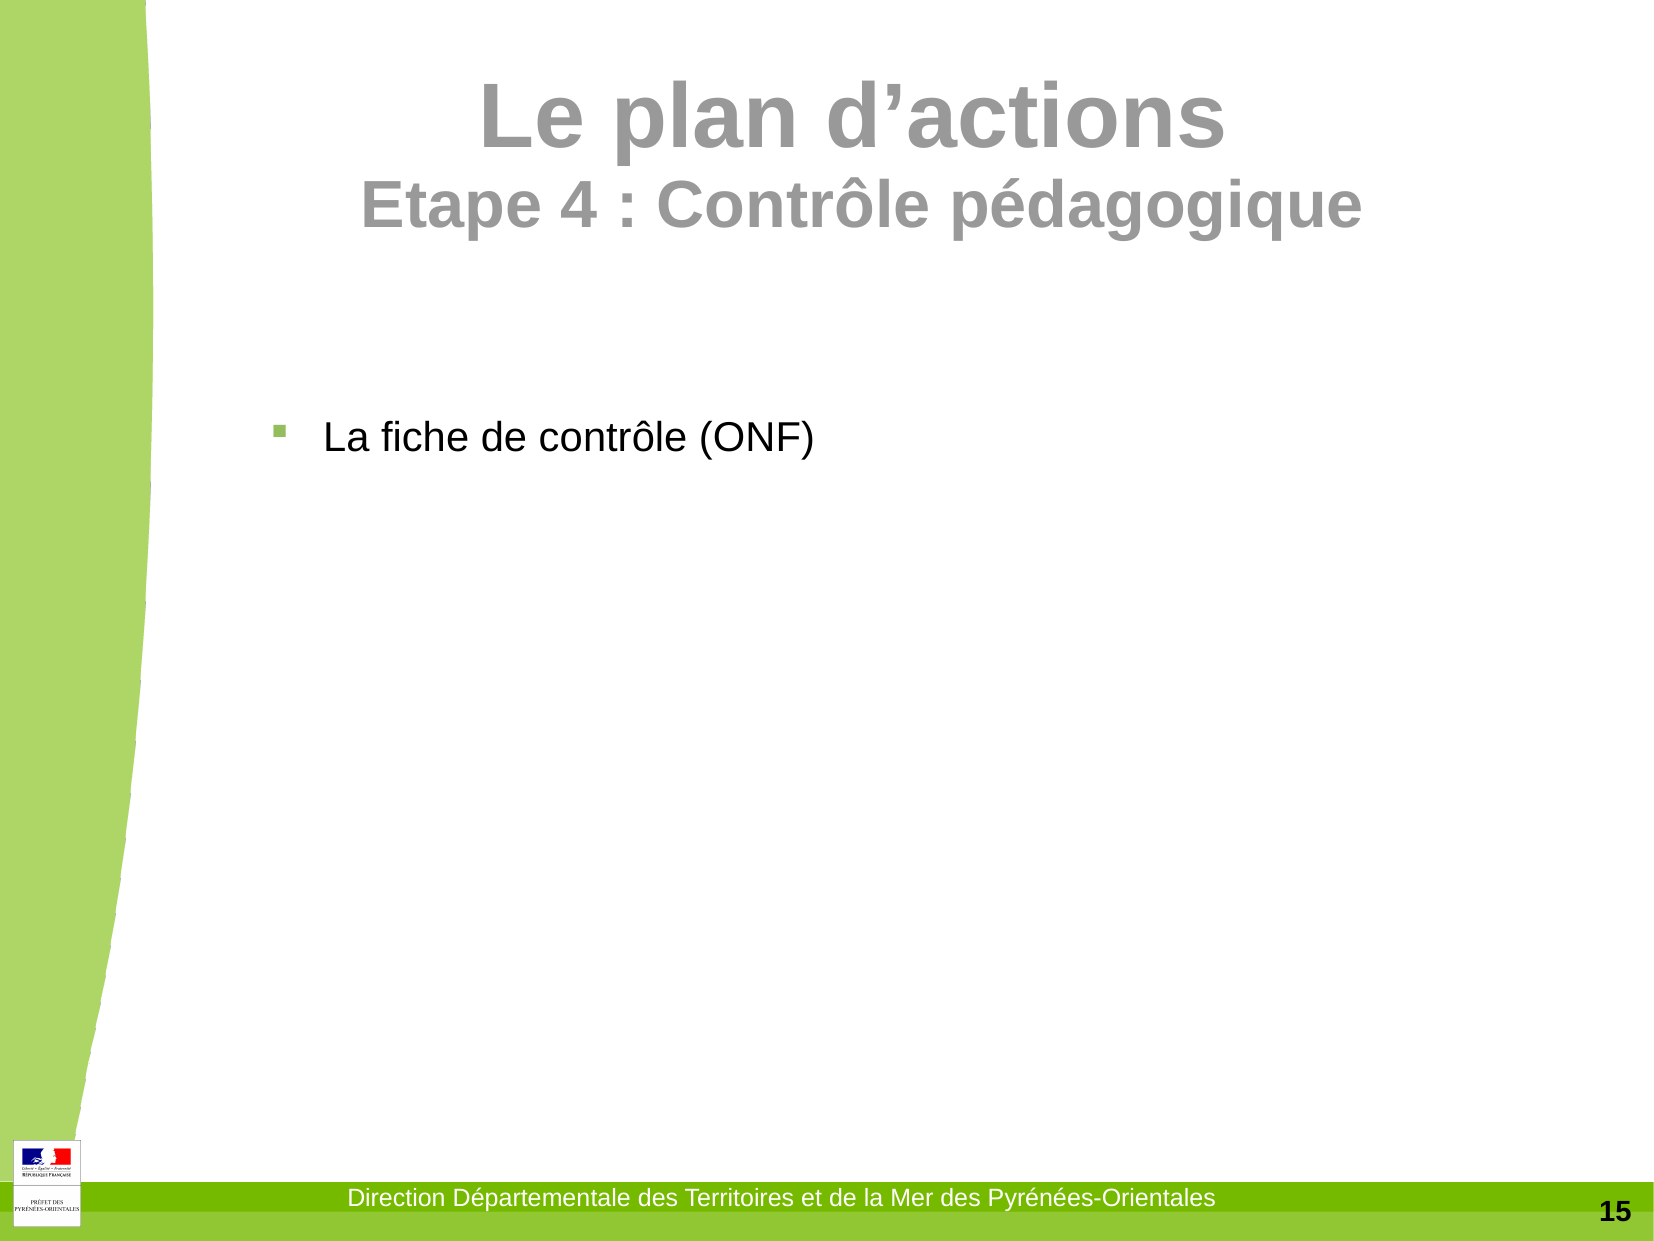

# Le plan d’actions Etape 4 : Contrôle pédagogique
La fiche de contrôle (ONF)
Direction Départementale des Territoires et de la Mer des Pyrénées-Orientales
15